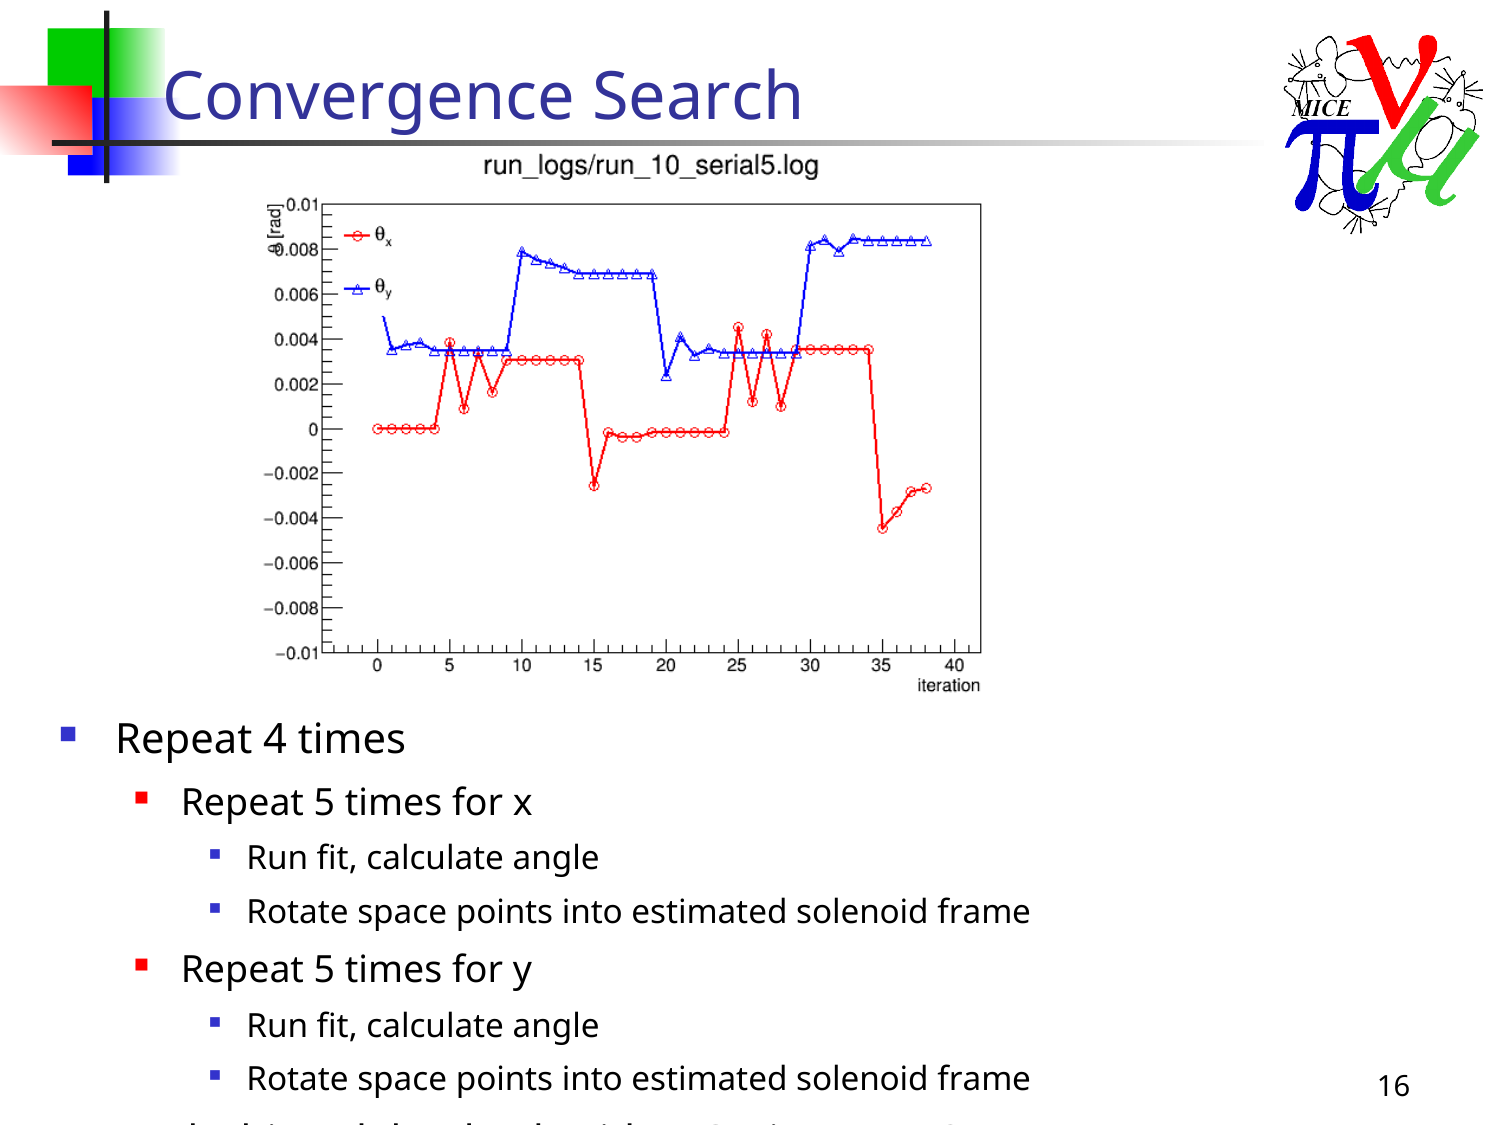

# Convergence Search
Repeat 4 times
Repeat 5 times for x
Run fit, calculate angle
Rotate space points into estimated solenoid frame
Repeat 5 times for y
Run fit, calculate angle
Rotate space points into estimated solenoid frame
Looks bimodal – check with MC (sign error?)
16